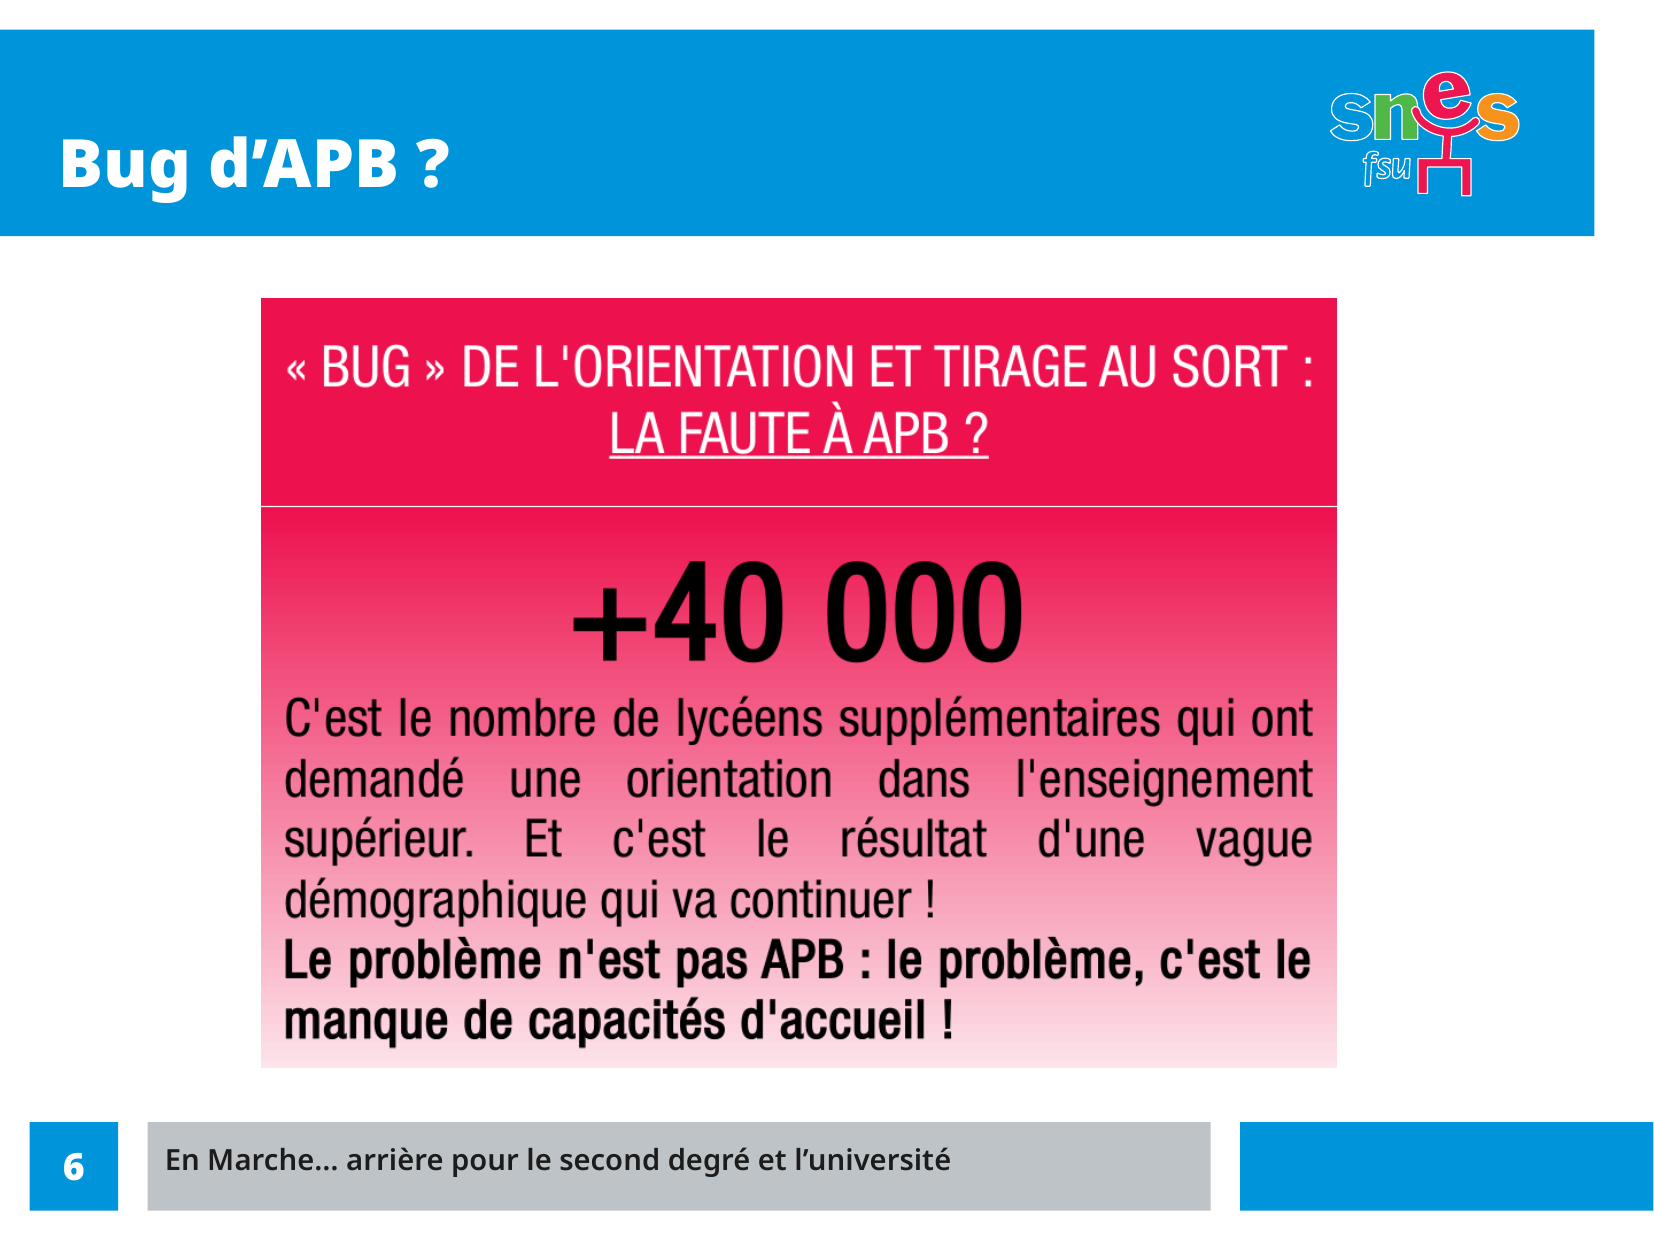

# Bug d’APB ?
6
En Marche… arrière pour le second degré et l’université